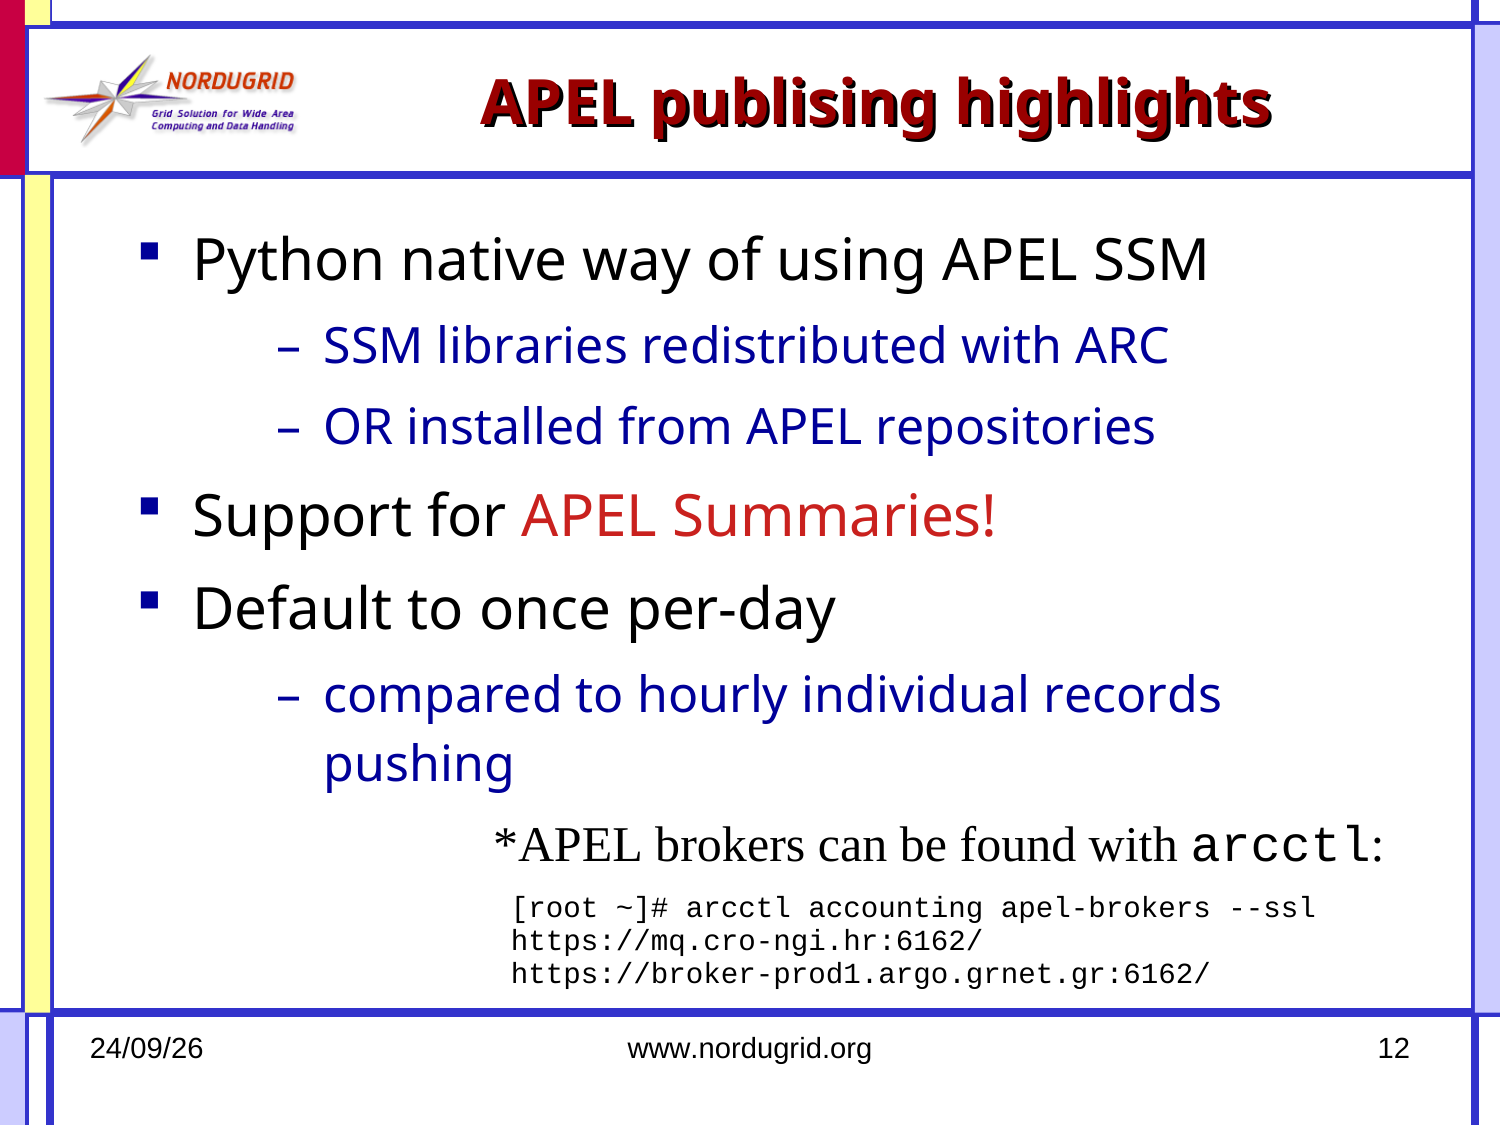

# APEL publising highlights
Python native way of using APEL SSM
SSM libraries redistributed with ARC
OR installed from APEL repositories
Support for APEL Summaries!
Default to once per-day
compared to hourly individual records pushing
*APEL brokers can be found with arcctl:
[root ~]# arcctl accounting apel-brokers --ssl
https://mq.cro-ngi.hr:6162/
https://broker-prod1.argo.grnet.gr:6162/
www.nordugrid.org
12